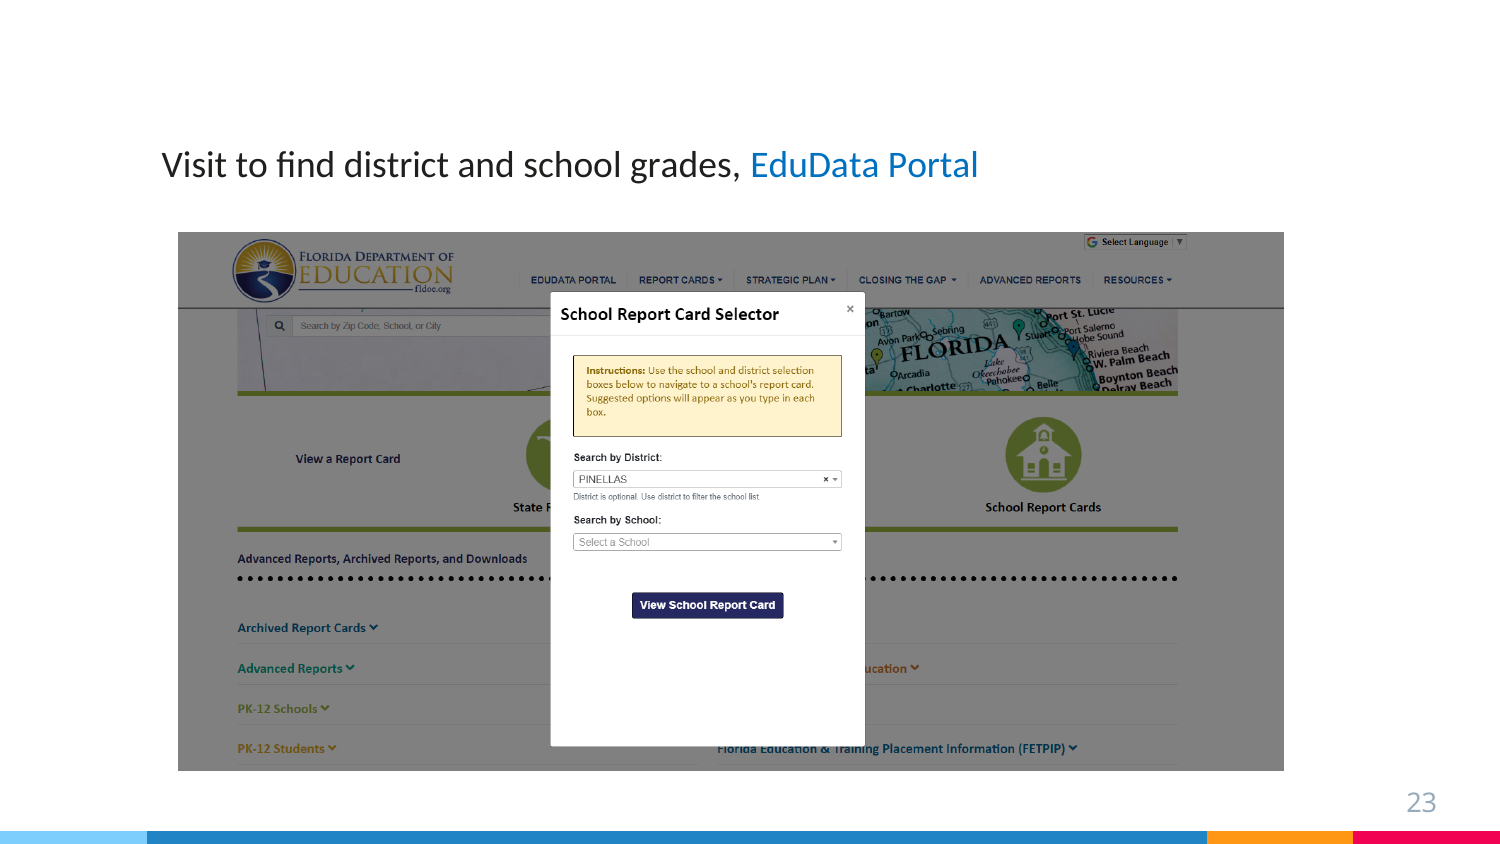

# Visit to find district and school grades, EduData Portal
22